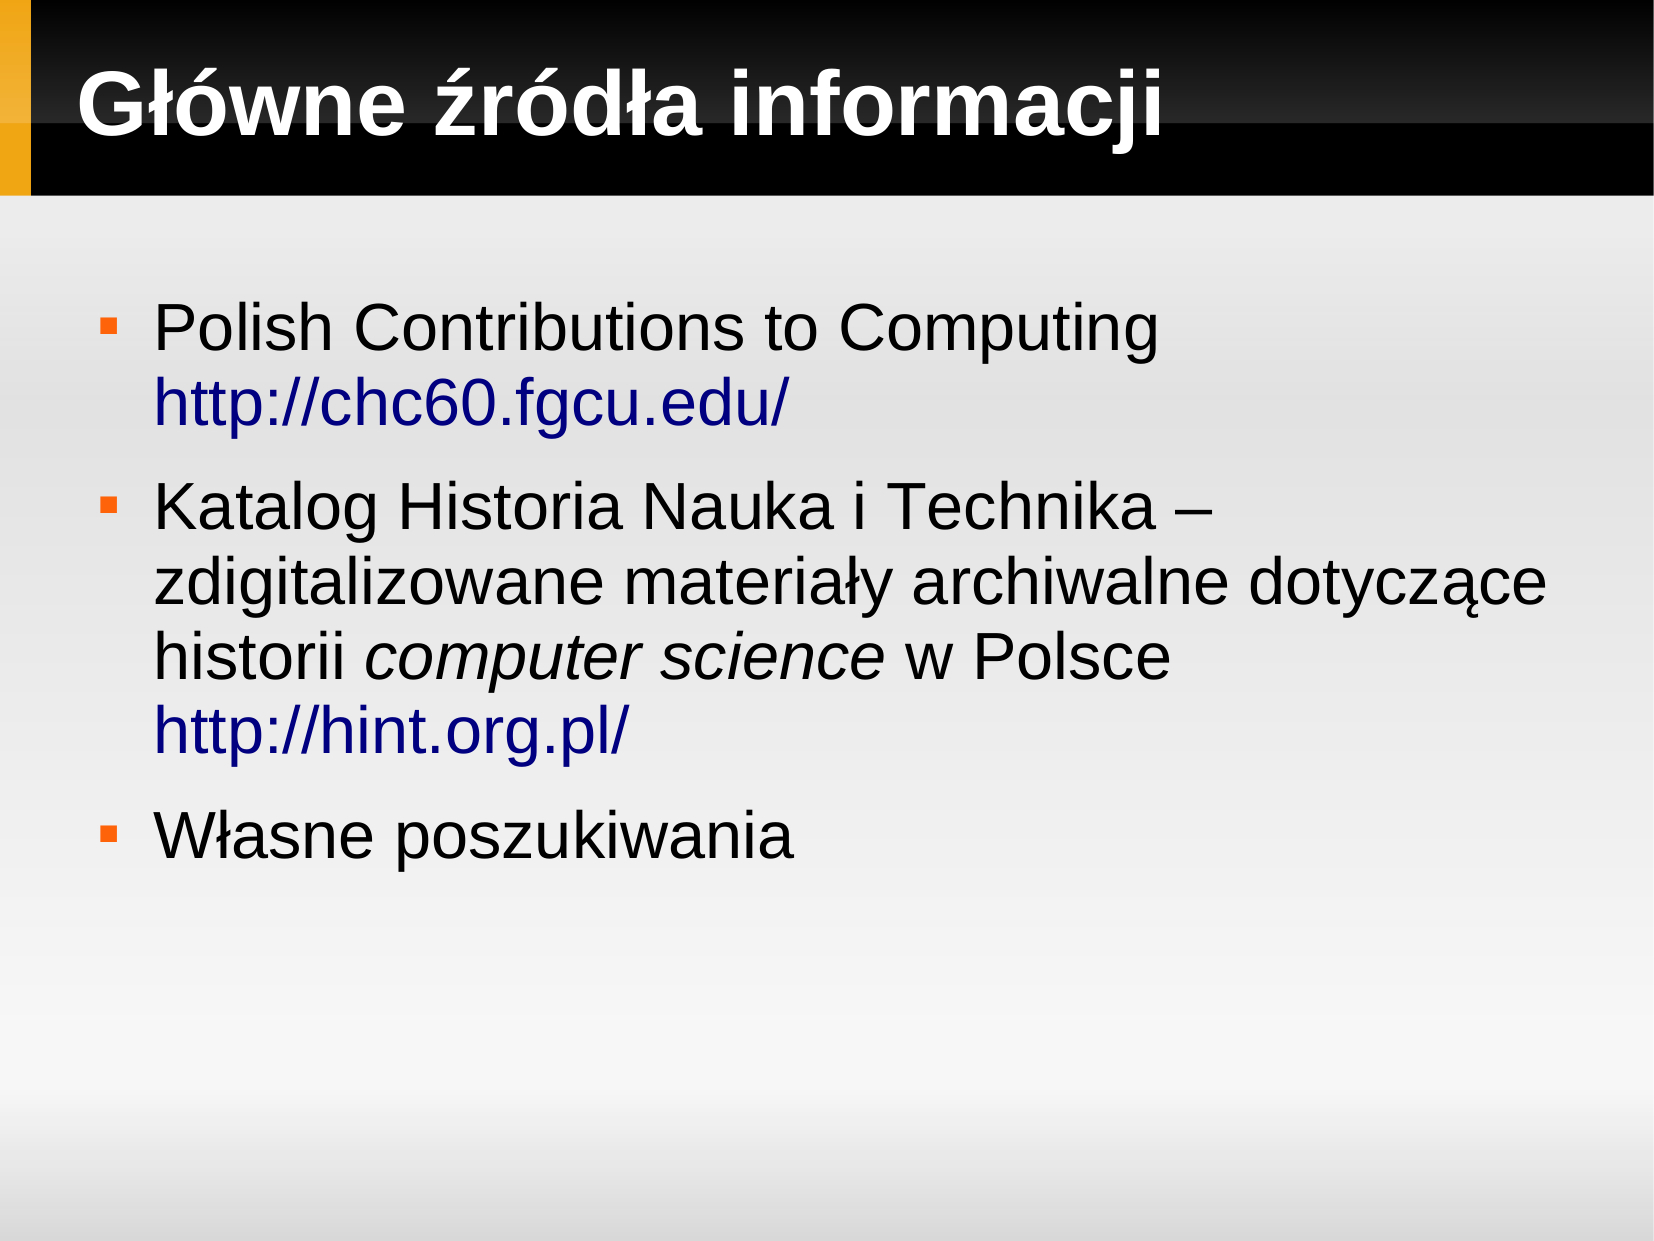

# Główne źródła informacji
Polish Contributions to Computing http://chc60.fgcu.edu/
Katalog Historia Nauka i Technika – zdigitalizowane materiały archiwalne dotyczące historii computer science w Polsce http://hint.org.pl/
Własne poszukiwania